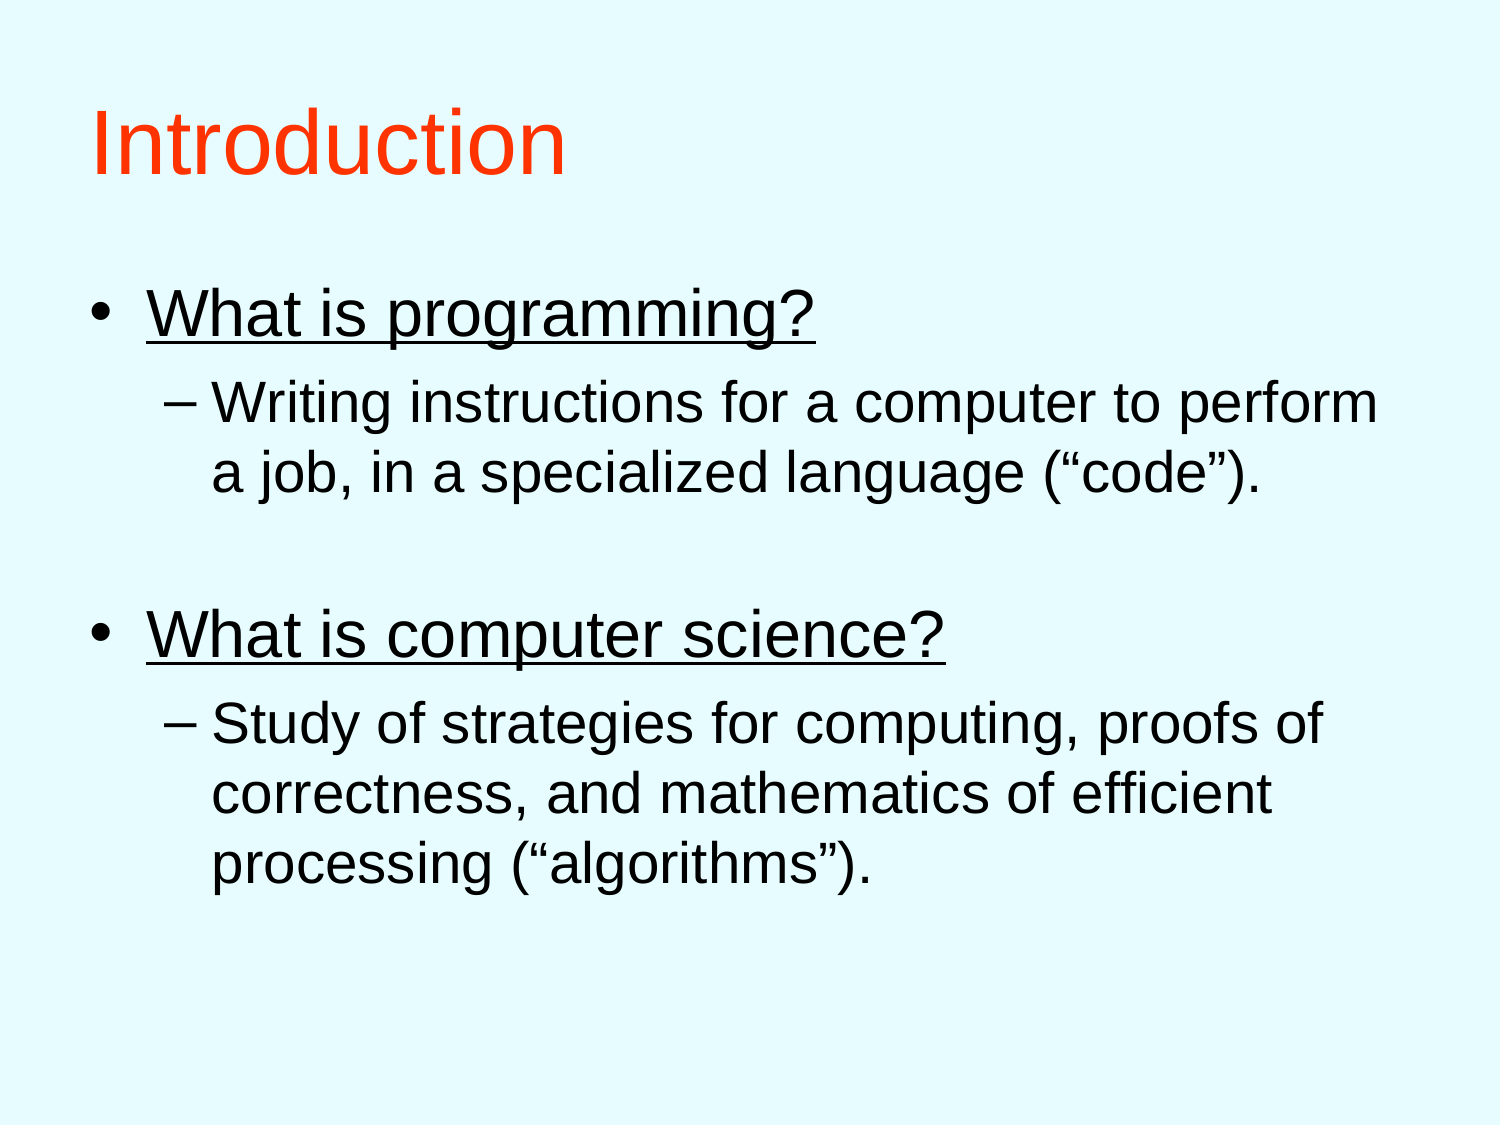

# Introduction
What is programming?
Writing instructions for a computer to perform a job, in a specialized language (“code”).
What is computer science?
Study of strategies for computing, proofs of correctness, and mathematics of efficient processing (“algorithms”).